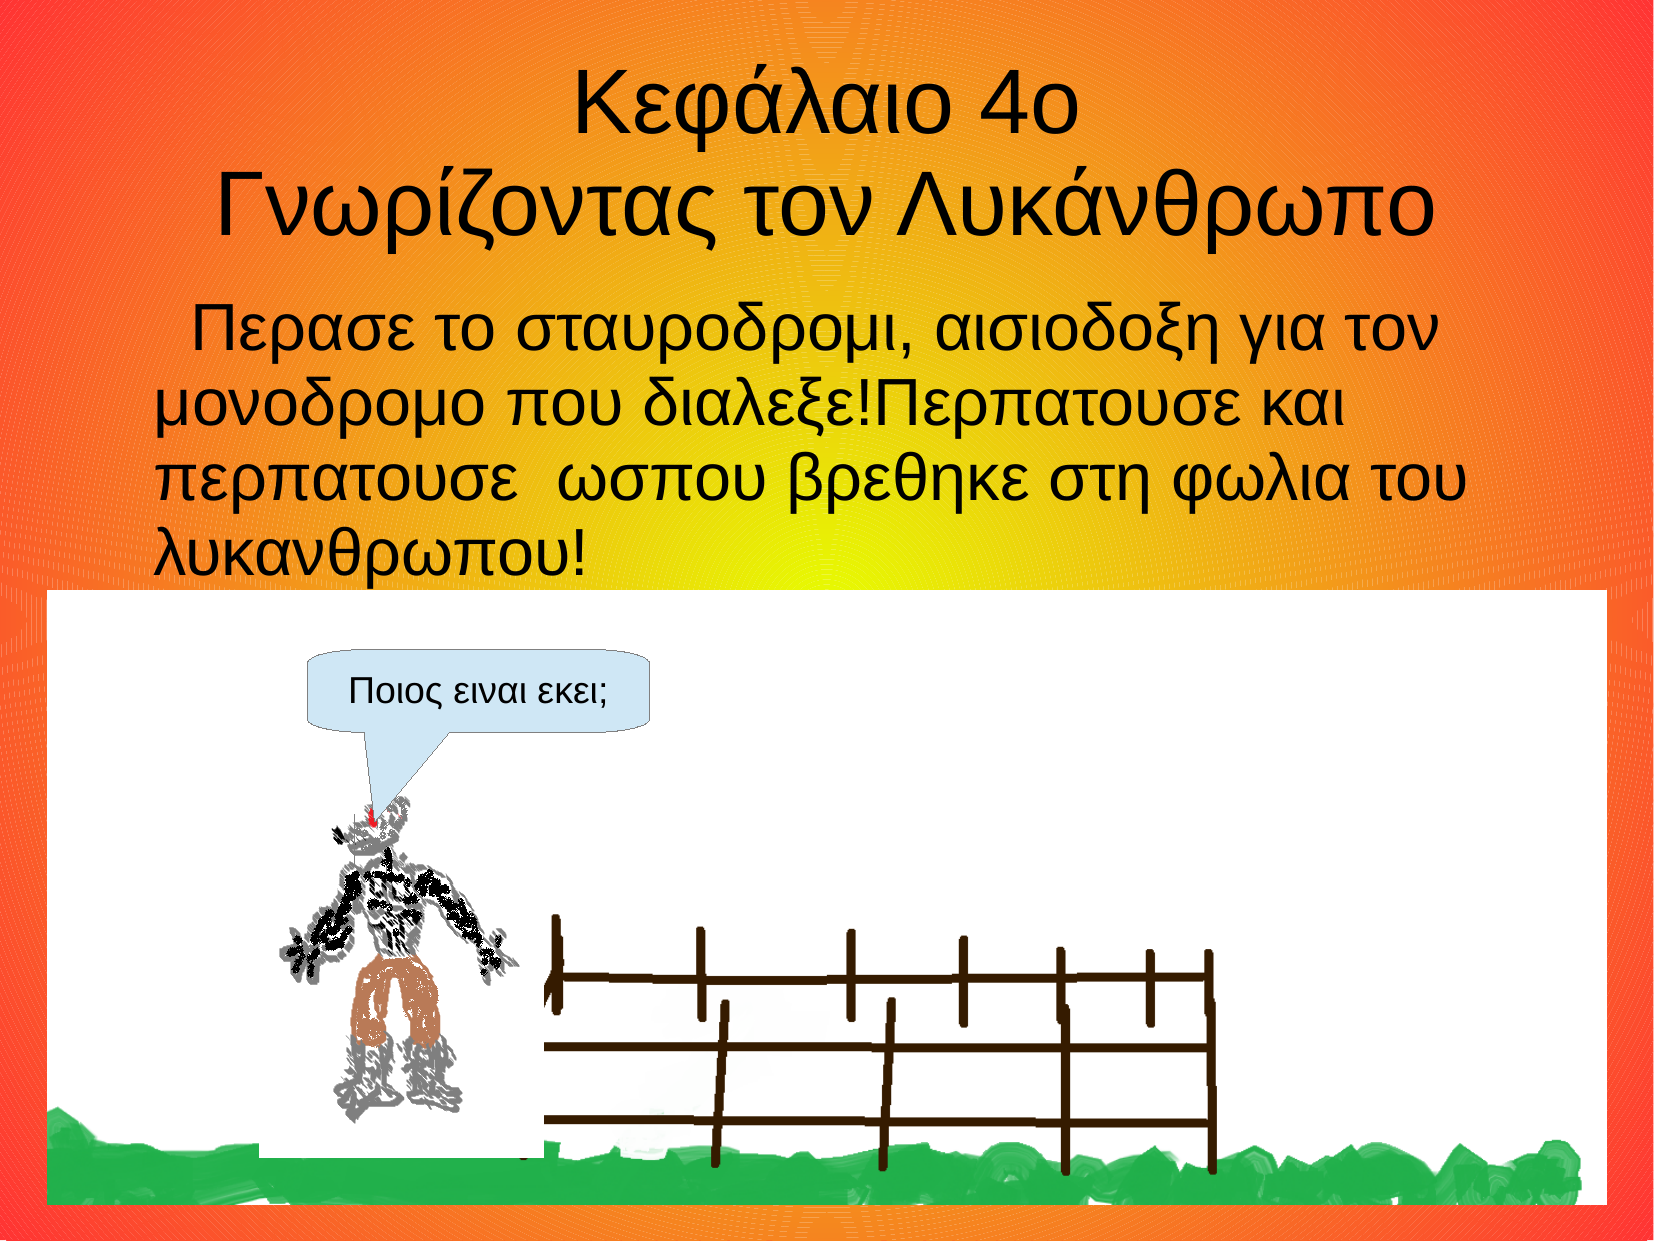

# Κεφάλαιο 4ο Γνωρίζοντας τον Λυκάνθρωπο
 Περασε το σταυροδρομι, αισιοδοξη για τον μονοδρομο που διαλεξε!Περπατουσε και περπατουσε ωσπου βρεθηκε στη φωλια του λυκανθρωπου!
Ποιος ειναι εκει;